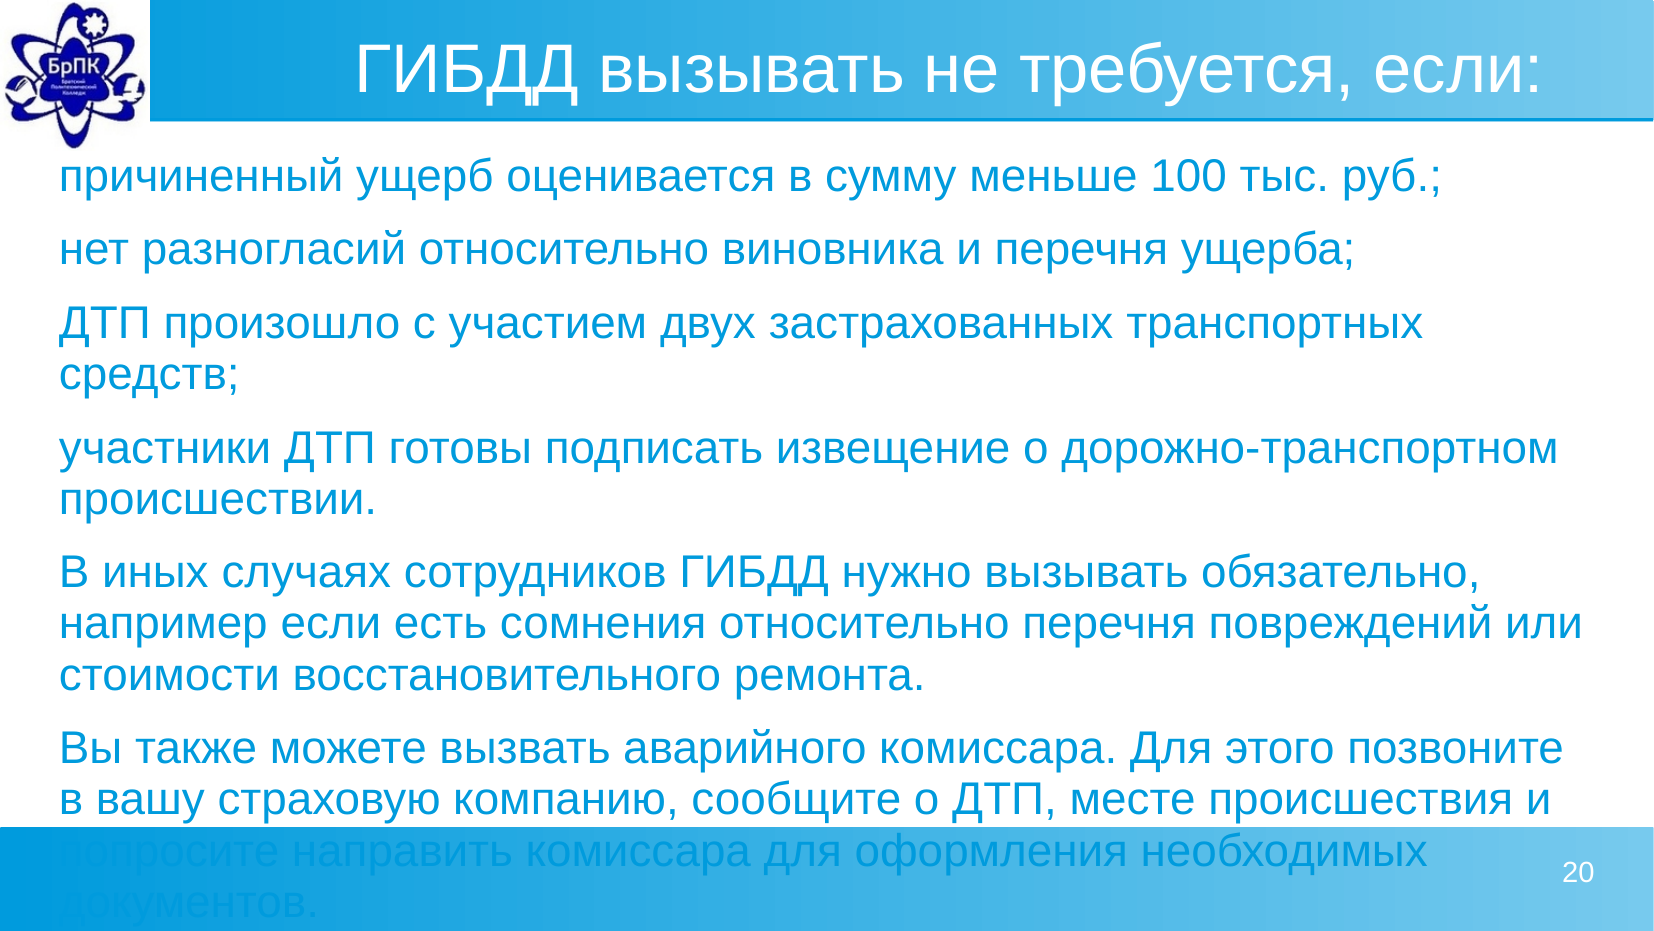

# ГИБДД вызывать не требуется, если:
причиненный ущерб оценивается в сумму меньше 100 тыс. руб.;
нет разногласий относительно виновника и перечня ущерба;
ДТП произошло с участием двух застрахованных транспортных средств;
участники ДТП готовы подписать извещение о дорожно-транспортном происшествии.
В иных случаях сотрудников ГИБДД нужно вызывать обязательно, например если есть сомнения относительно перечня повреждений или стоимости восстановительного ремонта.
Вы также можете вызвать аварийного комиссара. Для этого позвоните в вашу страховую компанию, сообщите о ДТП, месте происшествия и попросите направить комиссара для оформления необходимых документов.
20